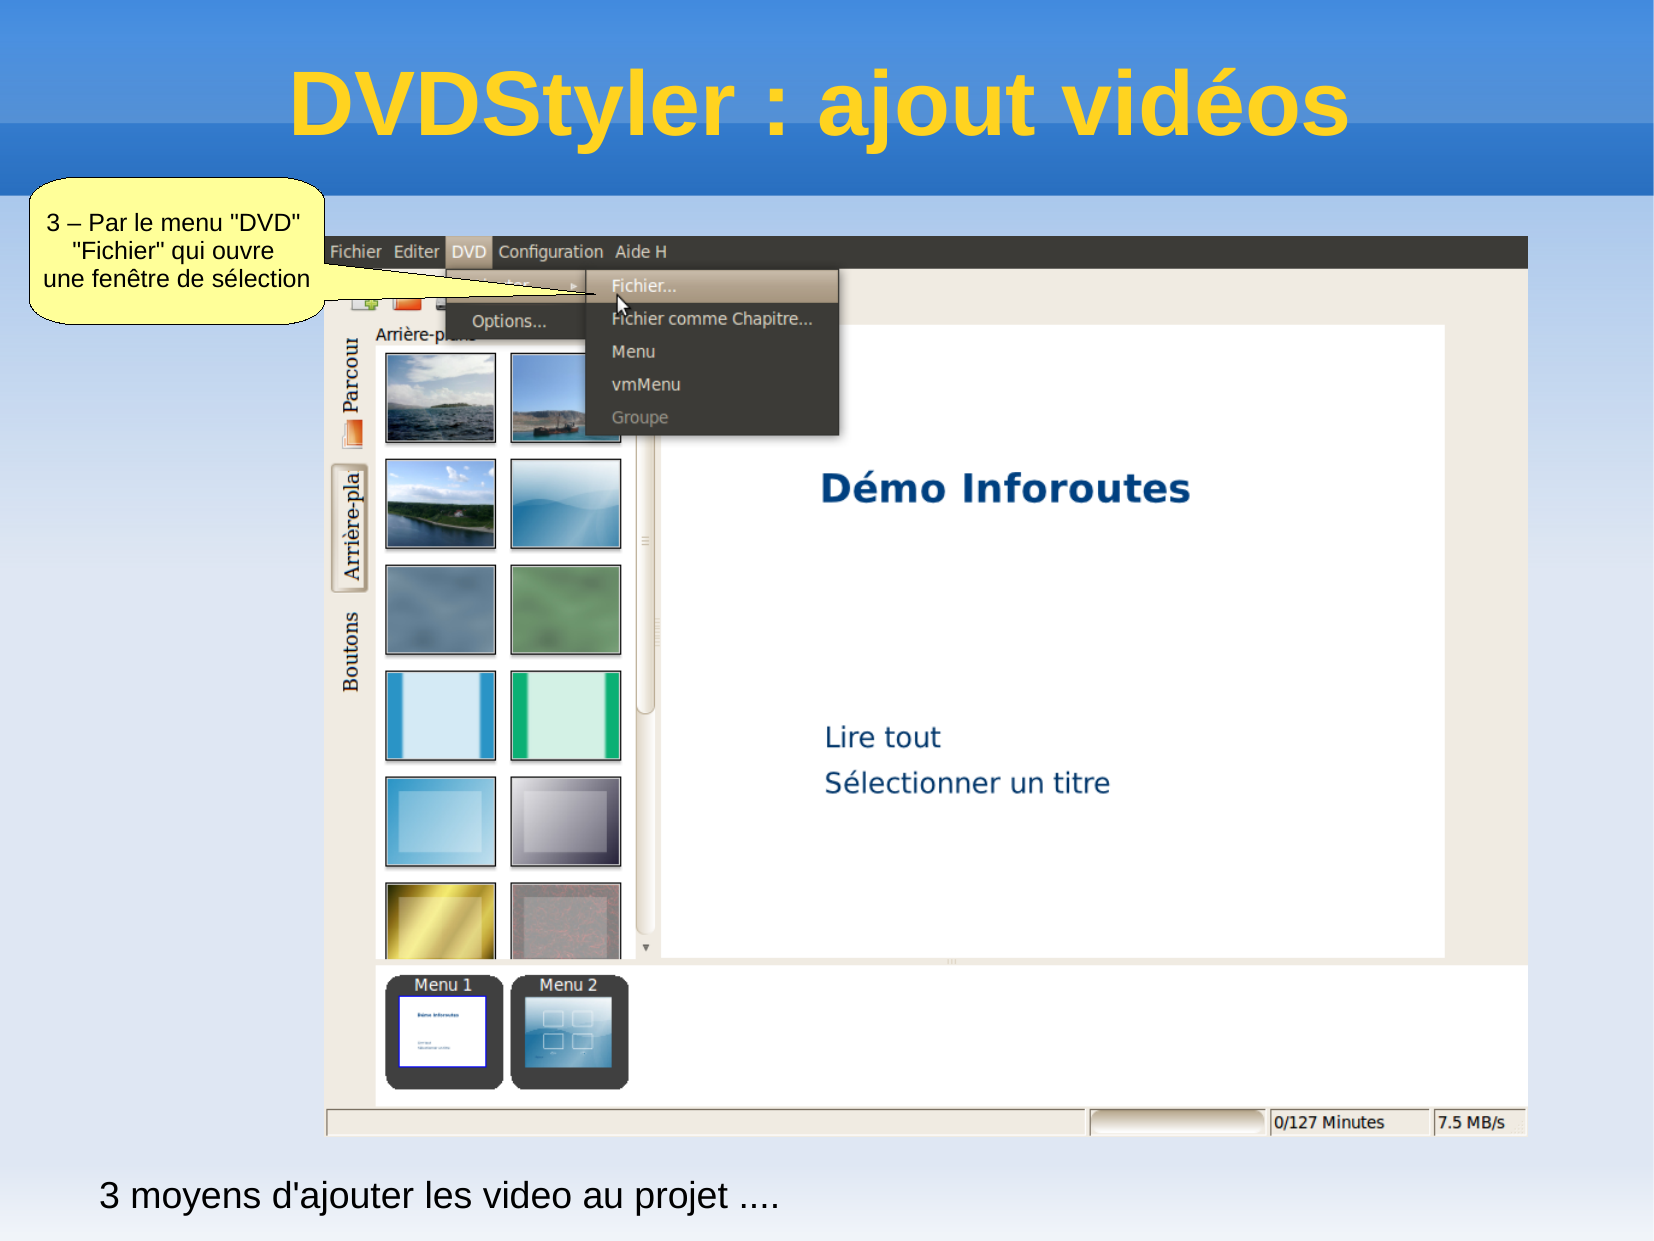

# DVDStyler : ajout vidéos
3 – Par le menu "DVD"
"Fichier" qui ouvre
une fenêtre de sélection
 3 moyens d'ajouter les video au projet ....